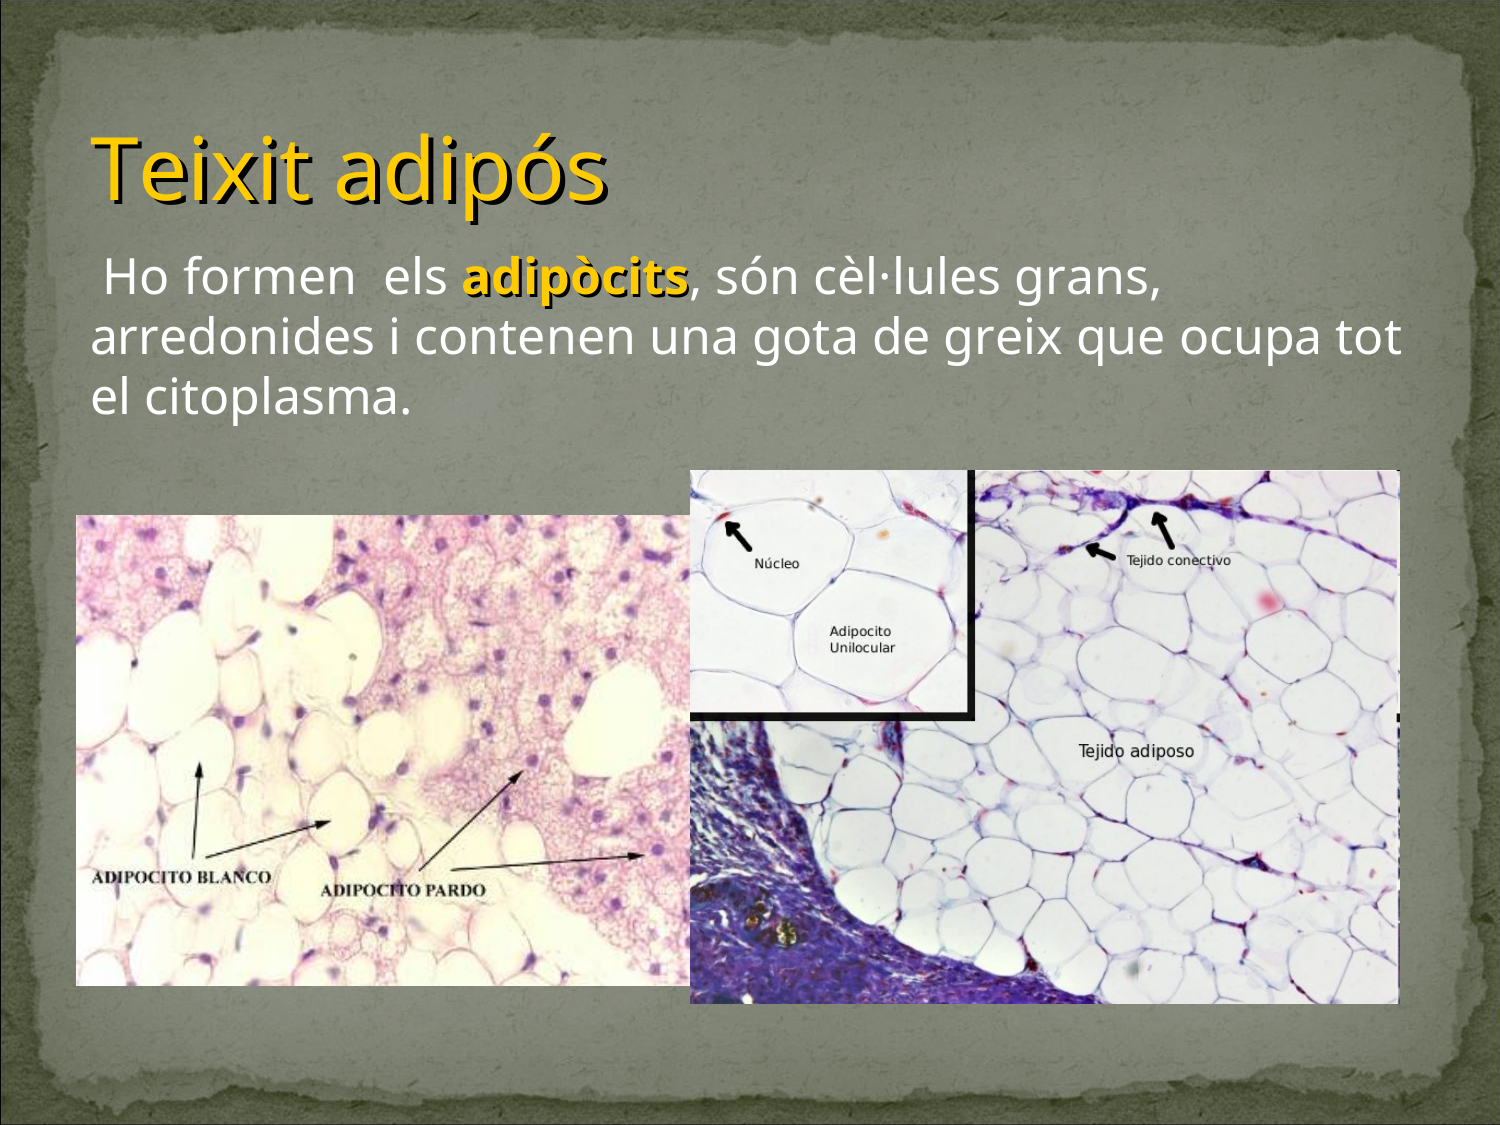

# Teixit adipós
 Ho formen els adipòcits, són cèl·lules grans, arredonides i contenen una gota de greix que ocupa tot el citoplasma.